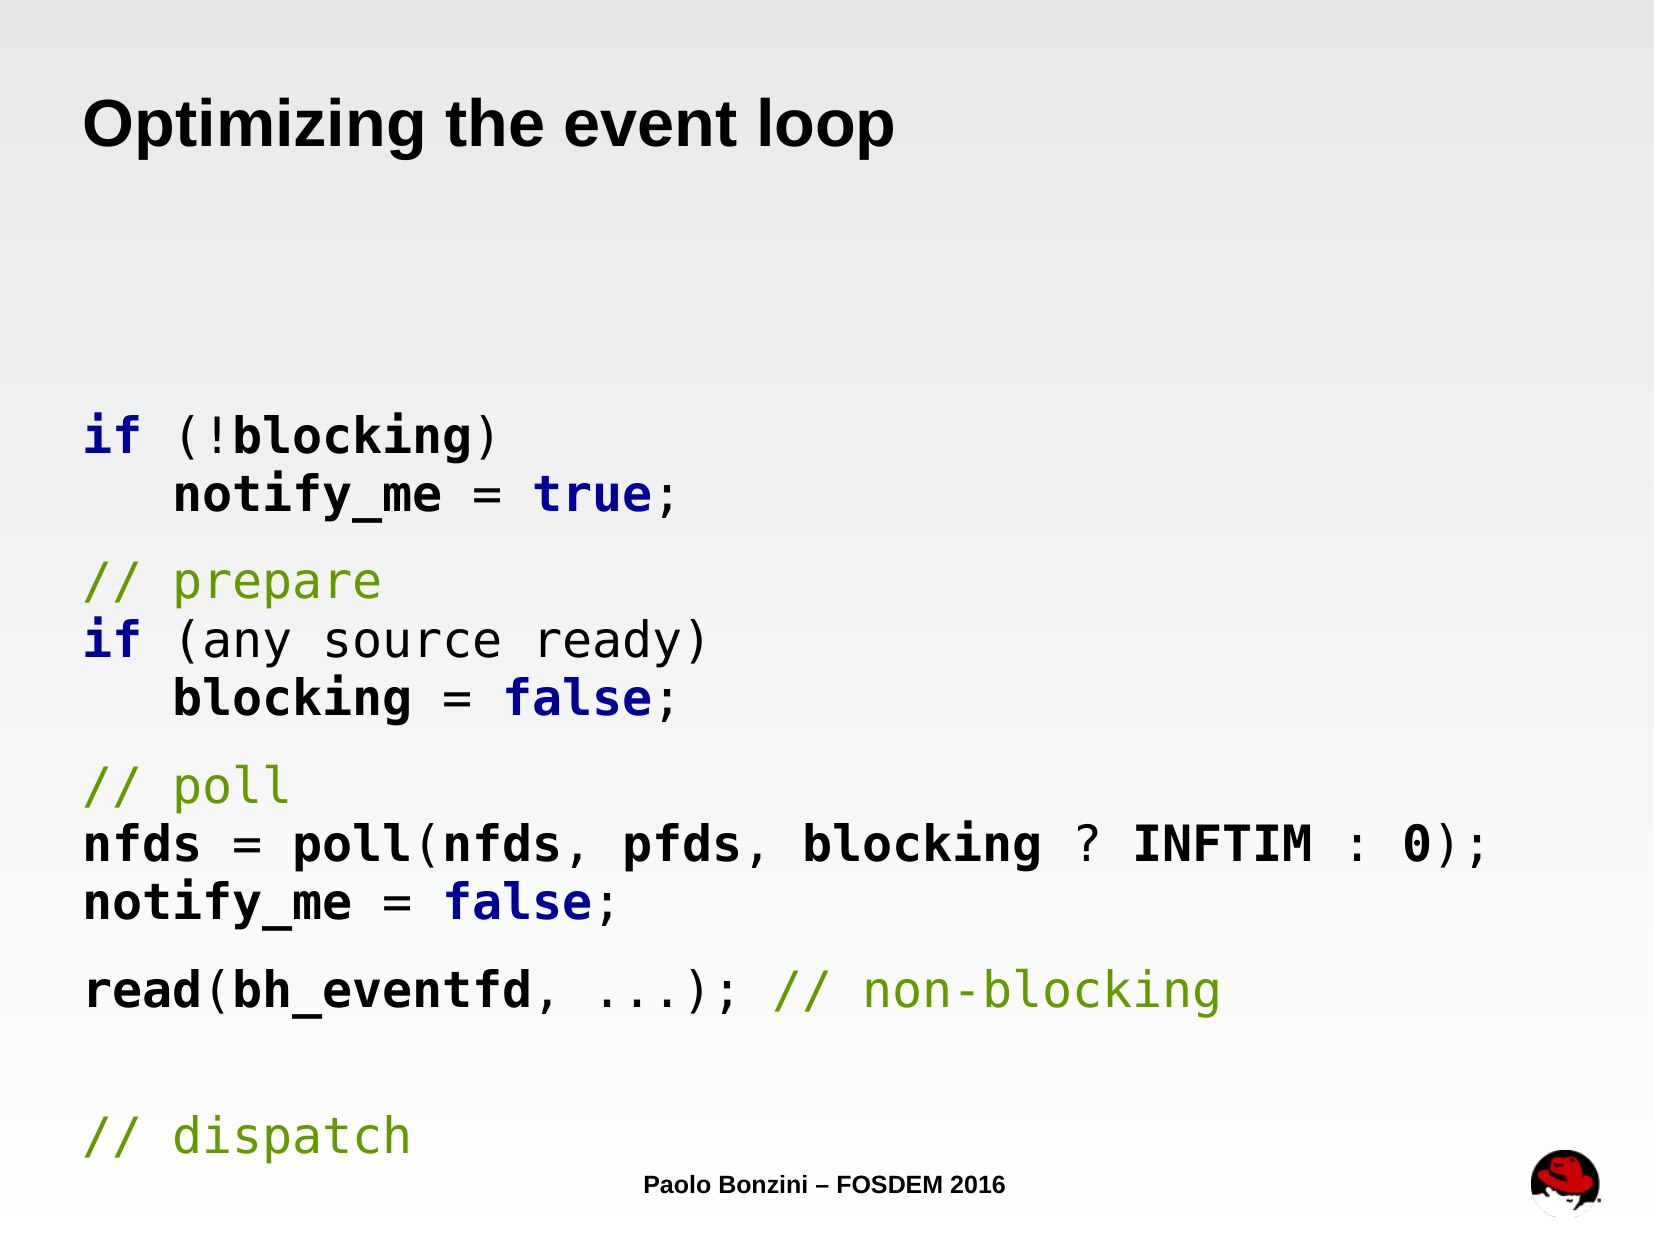

# Optimizing the event loop
if (!blocking)
 notify_me = true;
// prepare
if (any source ready)
 blocking = false;
// poll
nfds = poll(nfds, pfds, blocking ? INFTIM : 0);
notify_me = false;
read(bh_eventfd, ...); // non-blocking
// dispatch